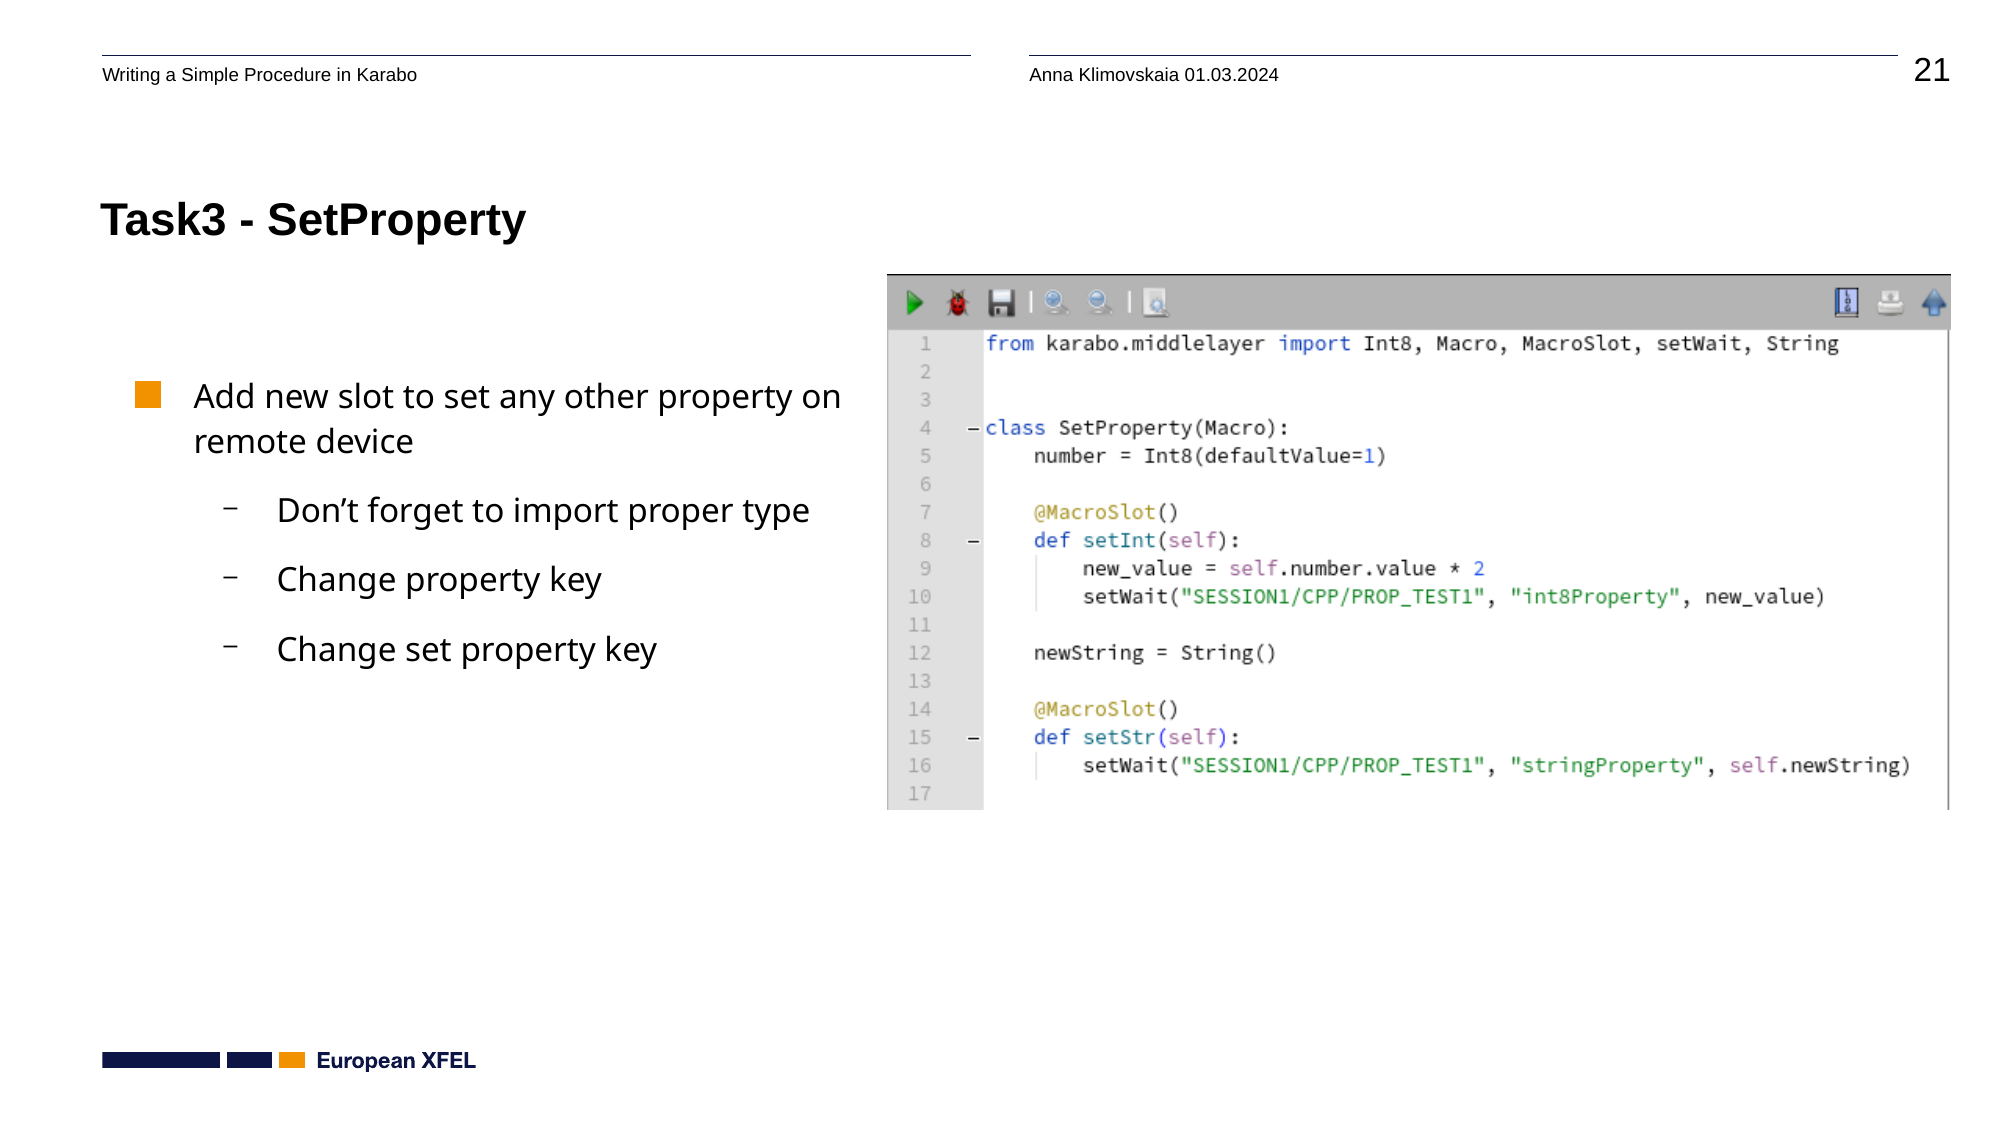

# Task3 - SetProperty
Add new slot to set any other property on remote device
Don’t forget to import proper type
Change property key
Change set property key